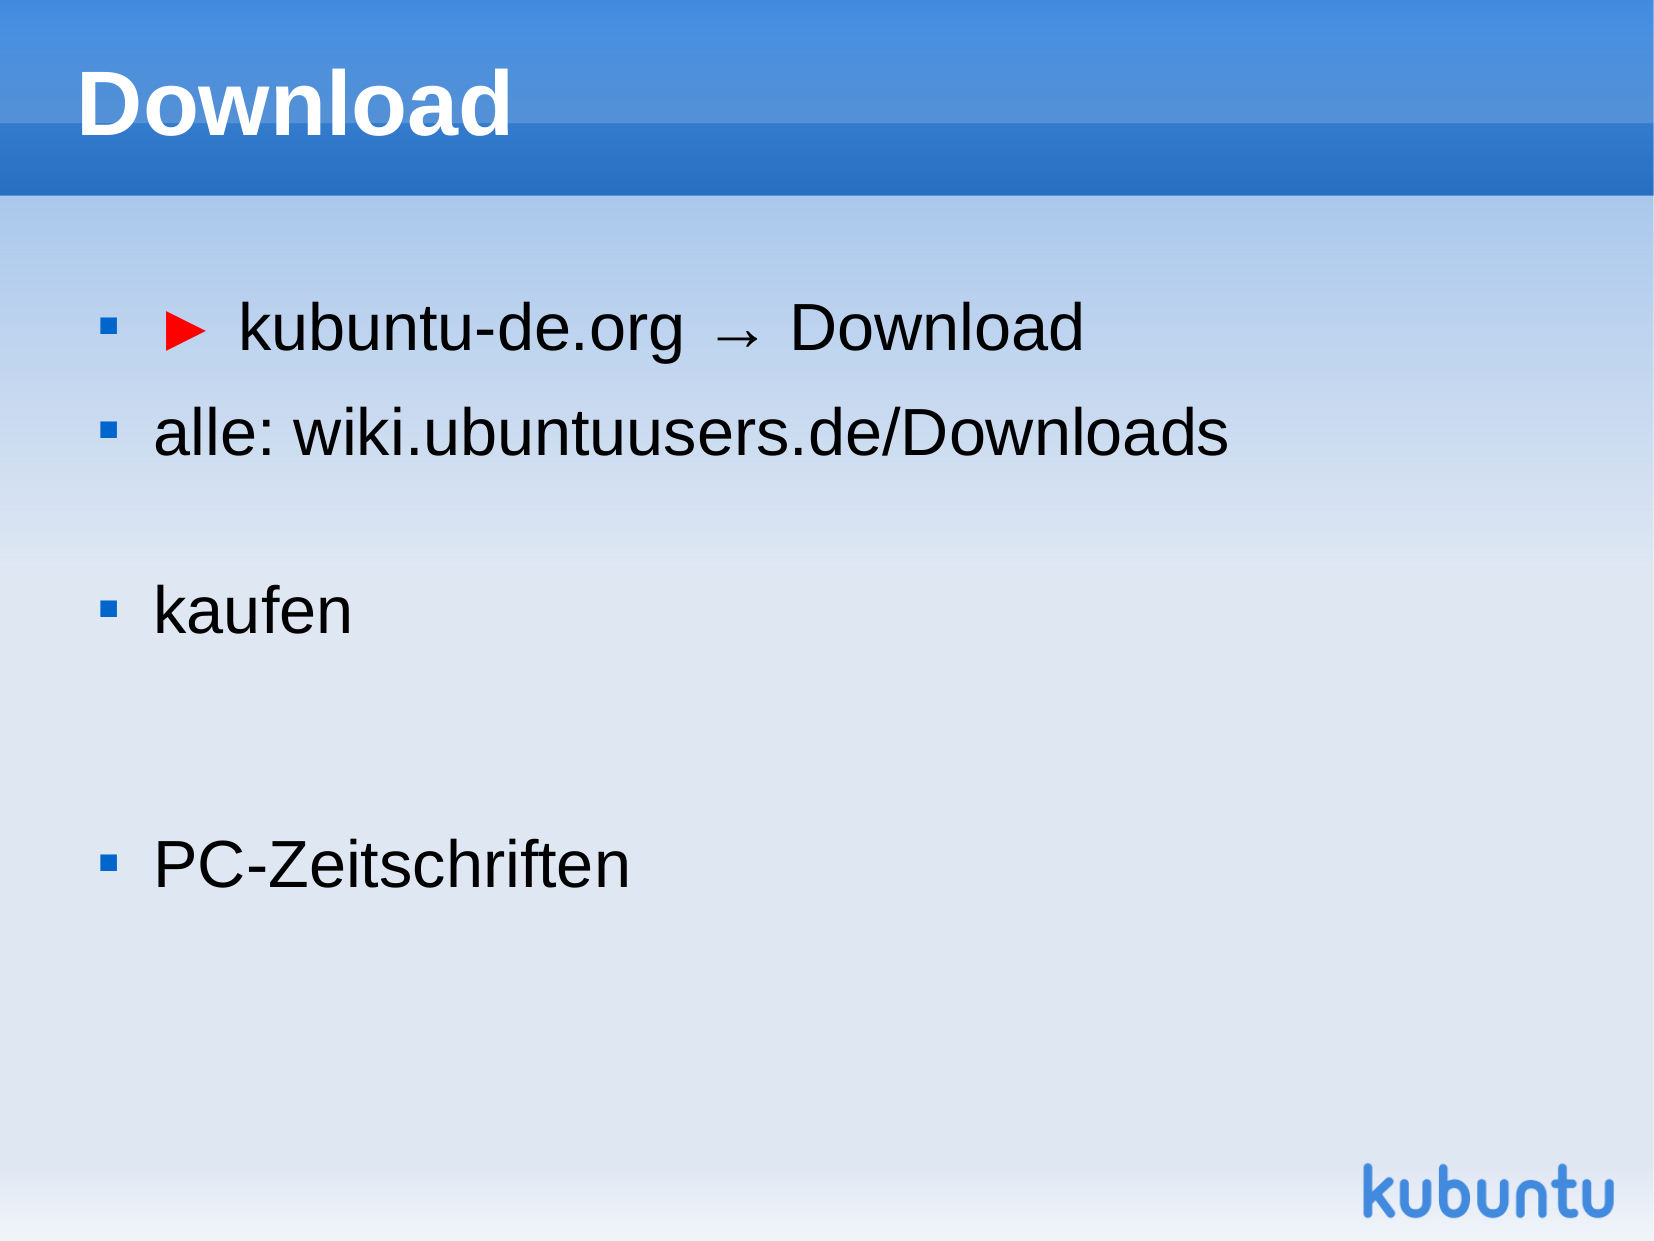

# Download
► kubuntu-de.org → Download
alle: wiki.ubuntuusers.de/Downloads
kaufen
PC-Zeitschriften